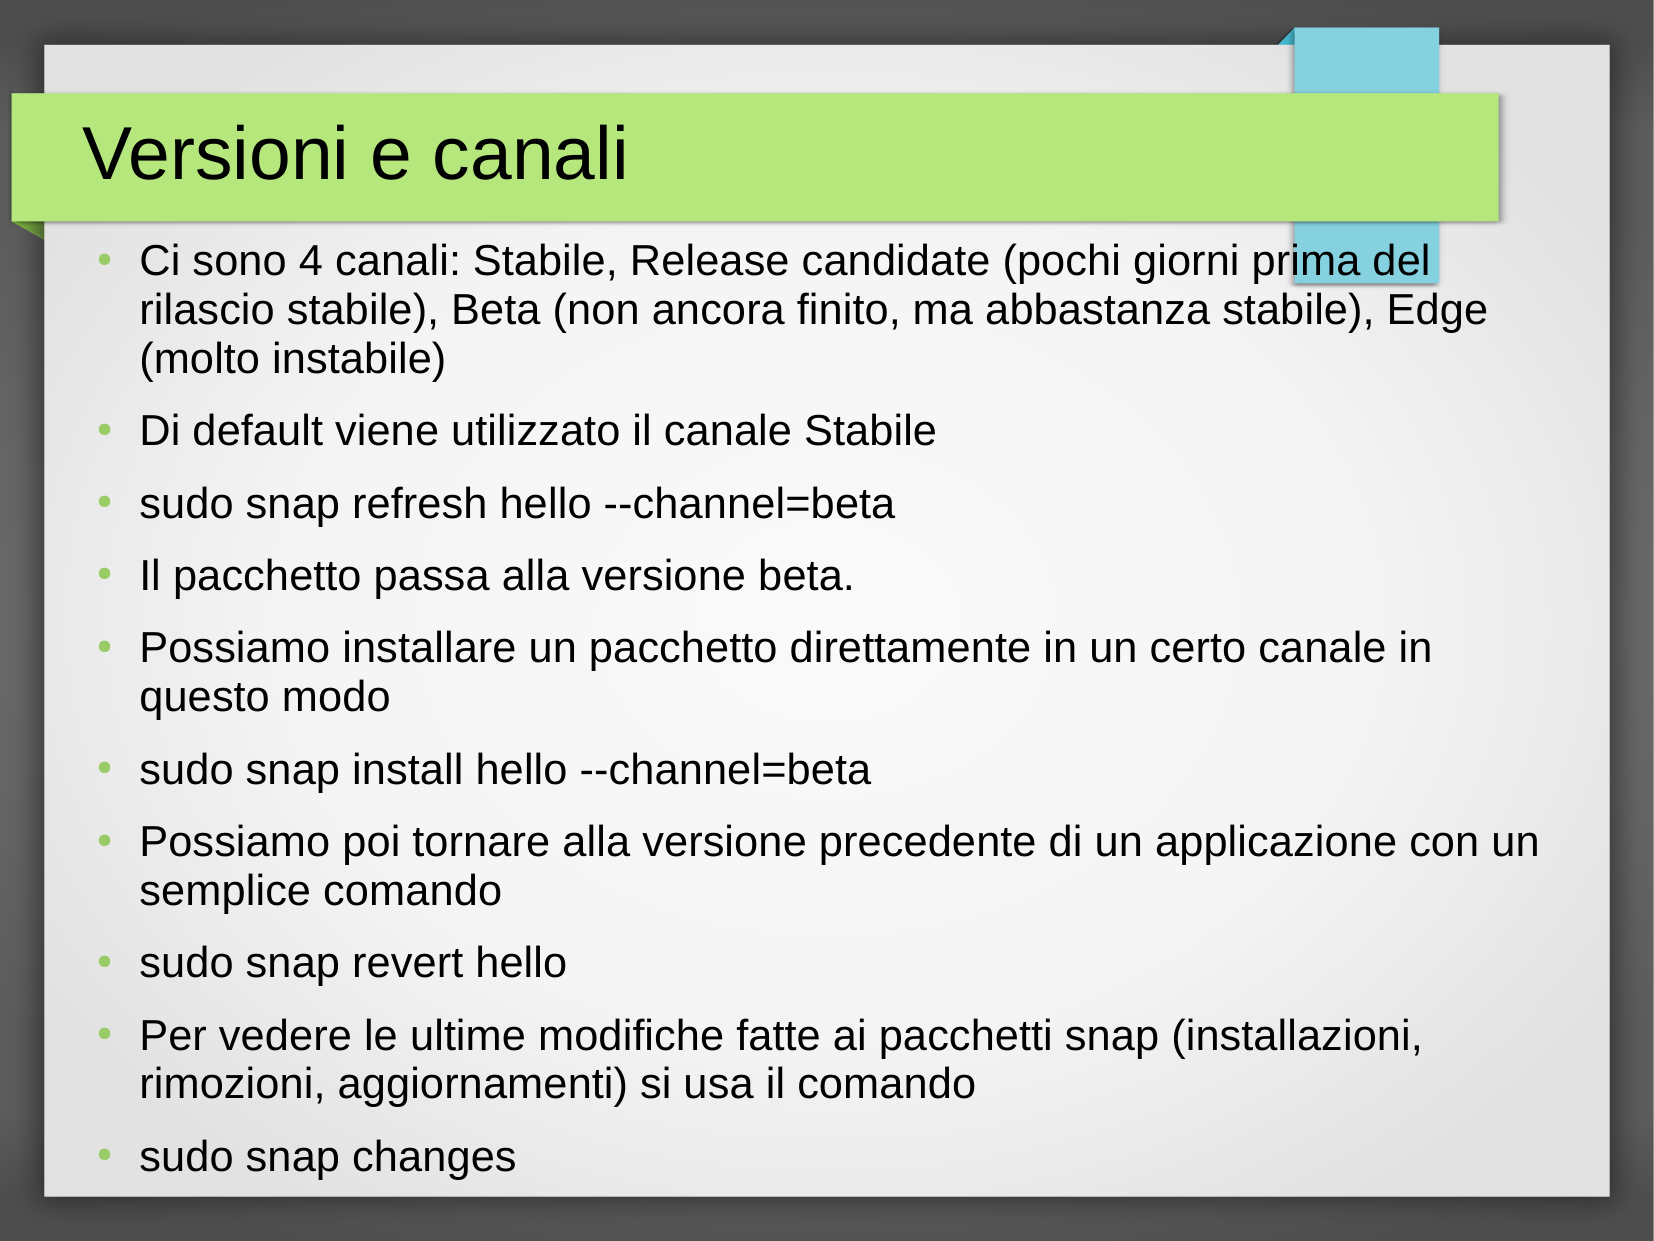

# Versioni e canali
Ci sono 4 canali: Stabile, Release candidate (pochi giorni prima del rilascio stabile), Beta (non ancora finito, ma abbastanza stabile), Edge (molto instabile)
Di default viene utilizzato il canale Stabile
sudo snap refresh hello --channel=beta
Il pacchetto passa alla versione beta.
Possiamo installare un pacchetto direttamente in un certo canale in questo modo
sudo snap install hello --channel=beta
Possiamo poi tornare alla versione precedente di un applicazione con un semplice comando
sudo snap revert hello
Per vedere le ultime modifiche fatte ai pacchetti snap (installazioni, rimozioni, aggiornamenti) si usa il comando
sudo snap changes